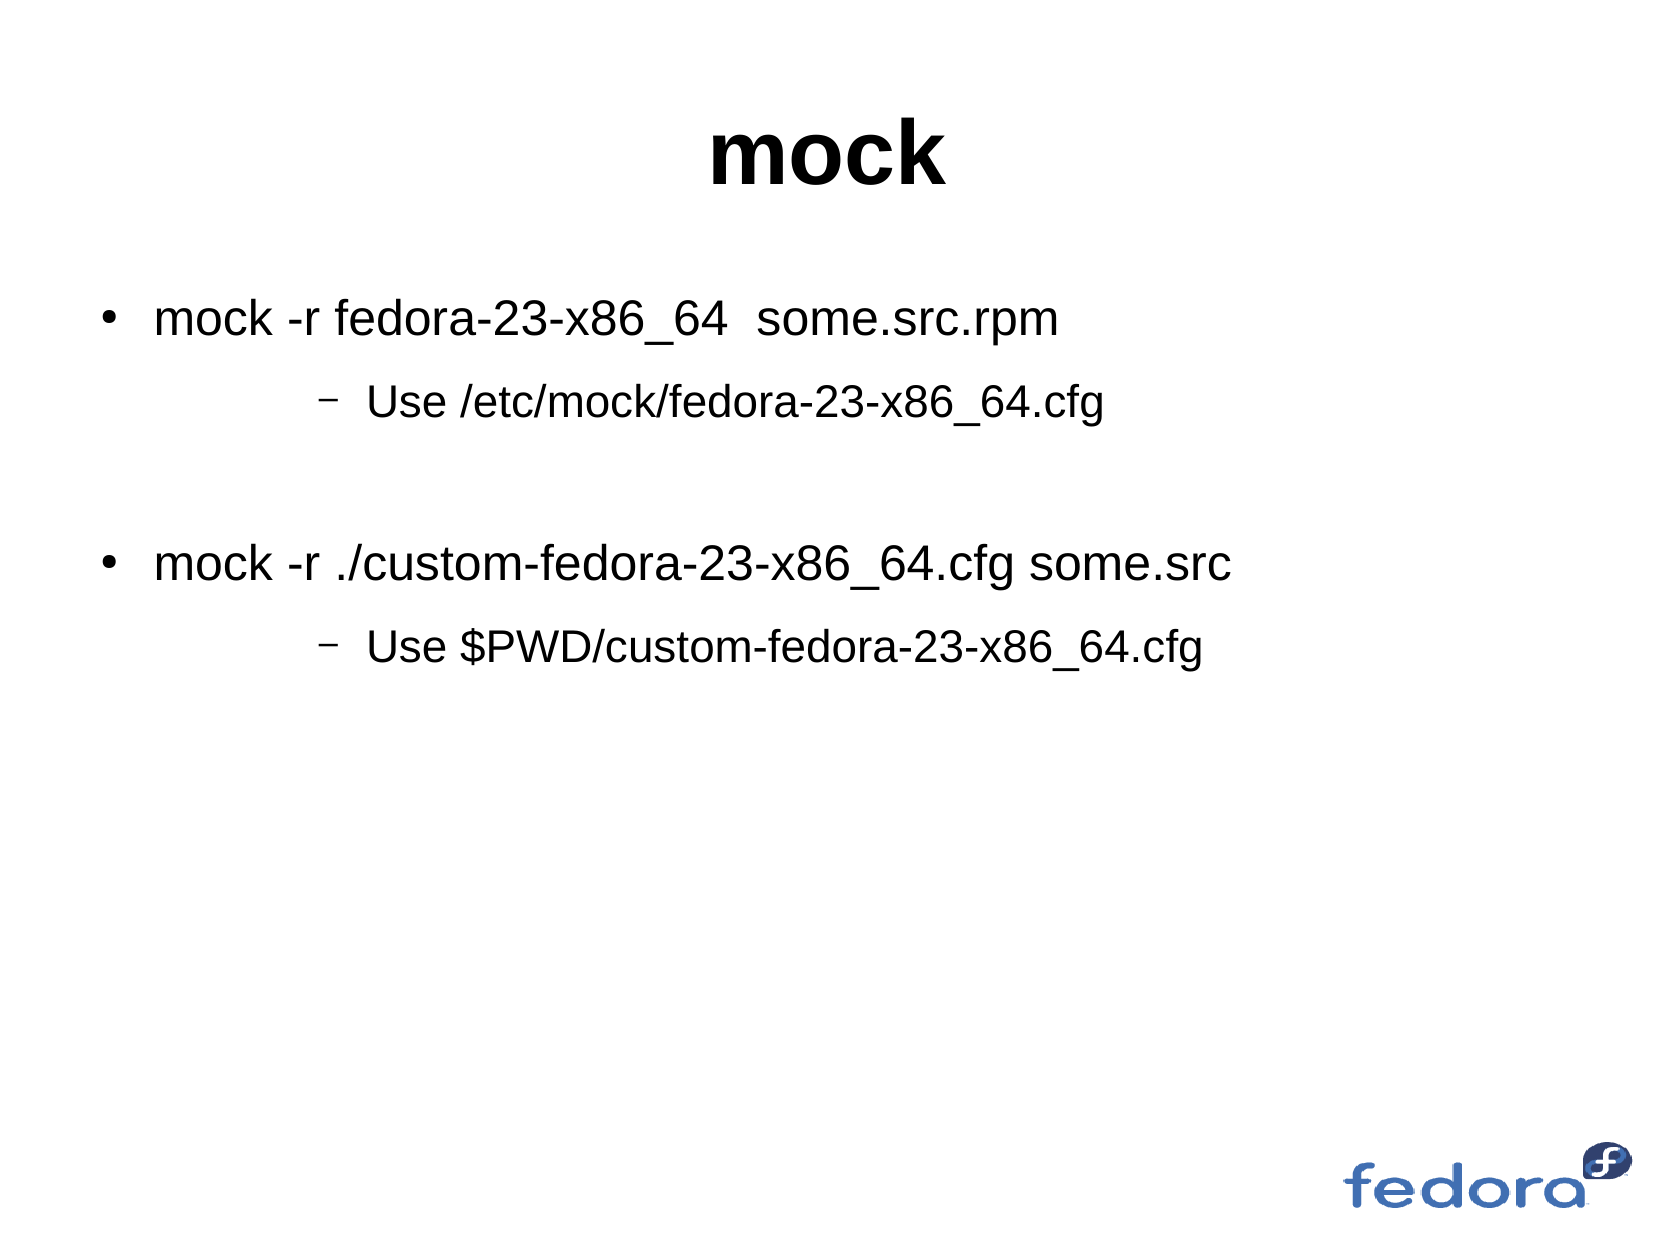

# mock
mock -r fedora-23-x86_64 some.src.rpm
Use /etc/mock/fedora-23-x86_64.cfg
mock -r ./custom-fedora-23-x86_64.cfg some.src
Use $PWD/custom-fedora-23-x86_64.cfg